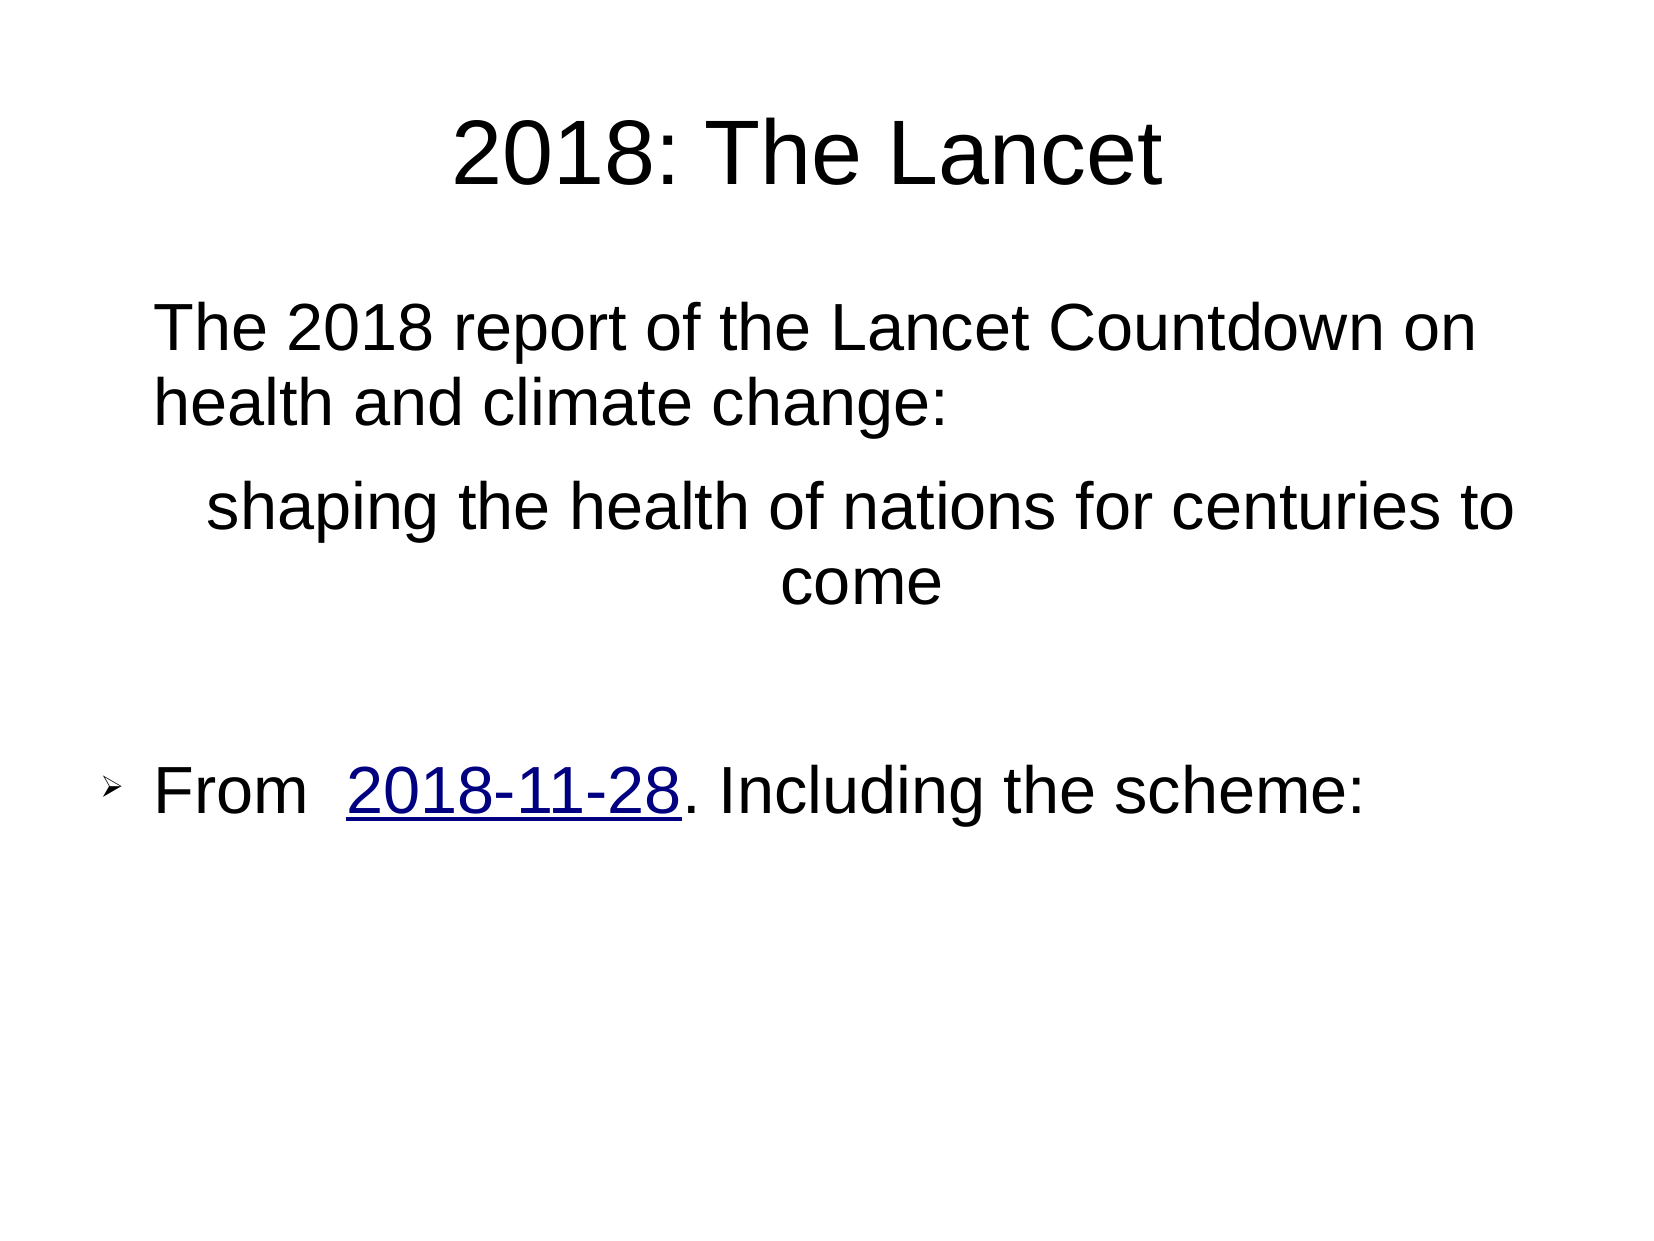

# 2018: The Lancet
The 2018 report of the Lancet Countdown on health and climate change:
shaping the health of nations for centuries to come
From 2018-11-28. Including the scheme: